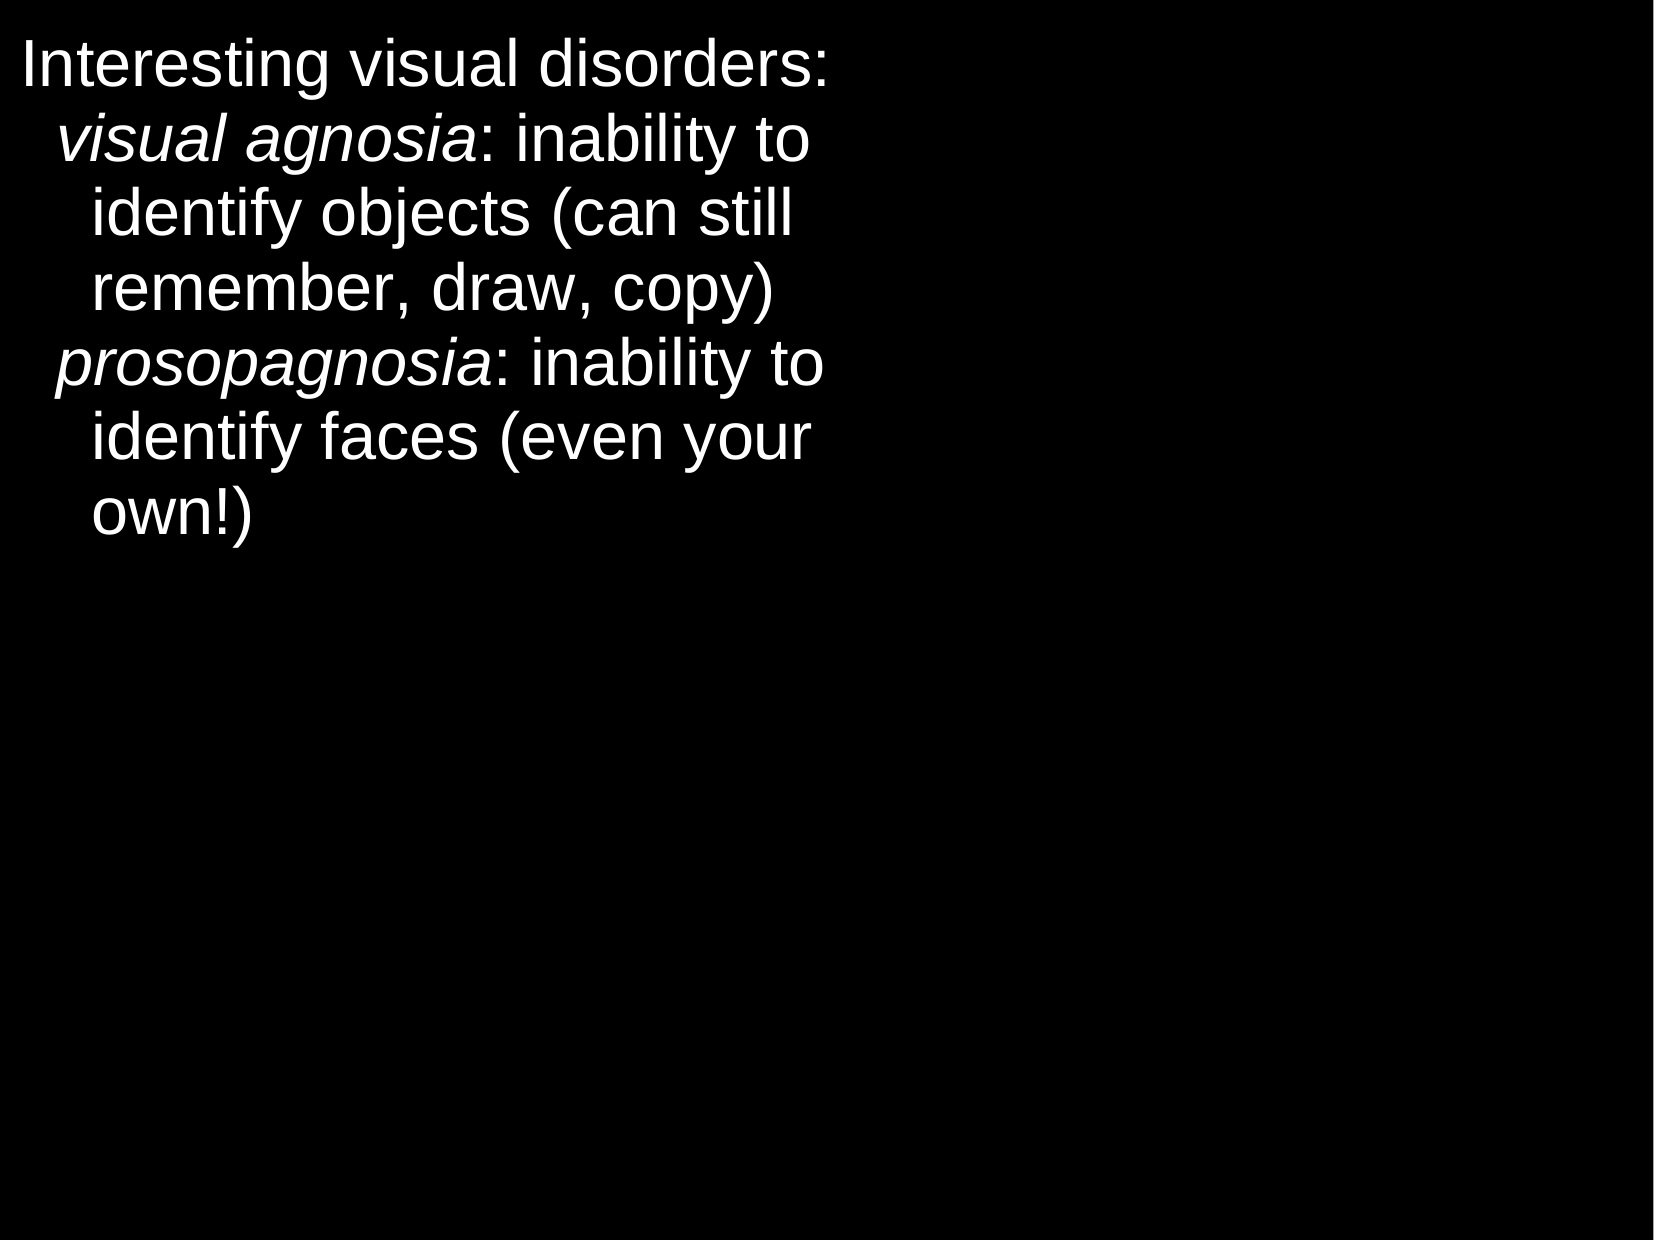

Interesting visual disorders:
visual agnosia: inability to identify objects (can still remember, draw, copy)
prosopagnosia: inability to identify faces (even your own!)